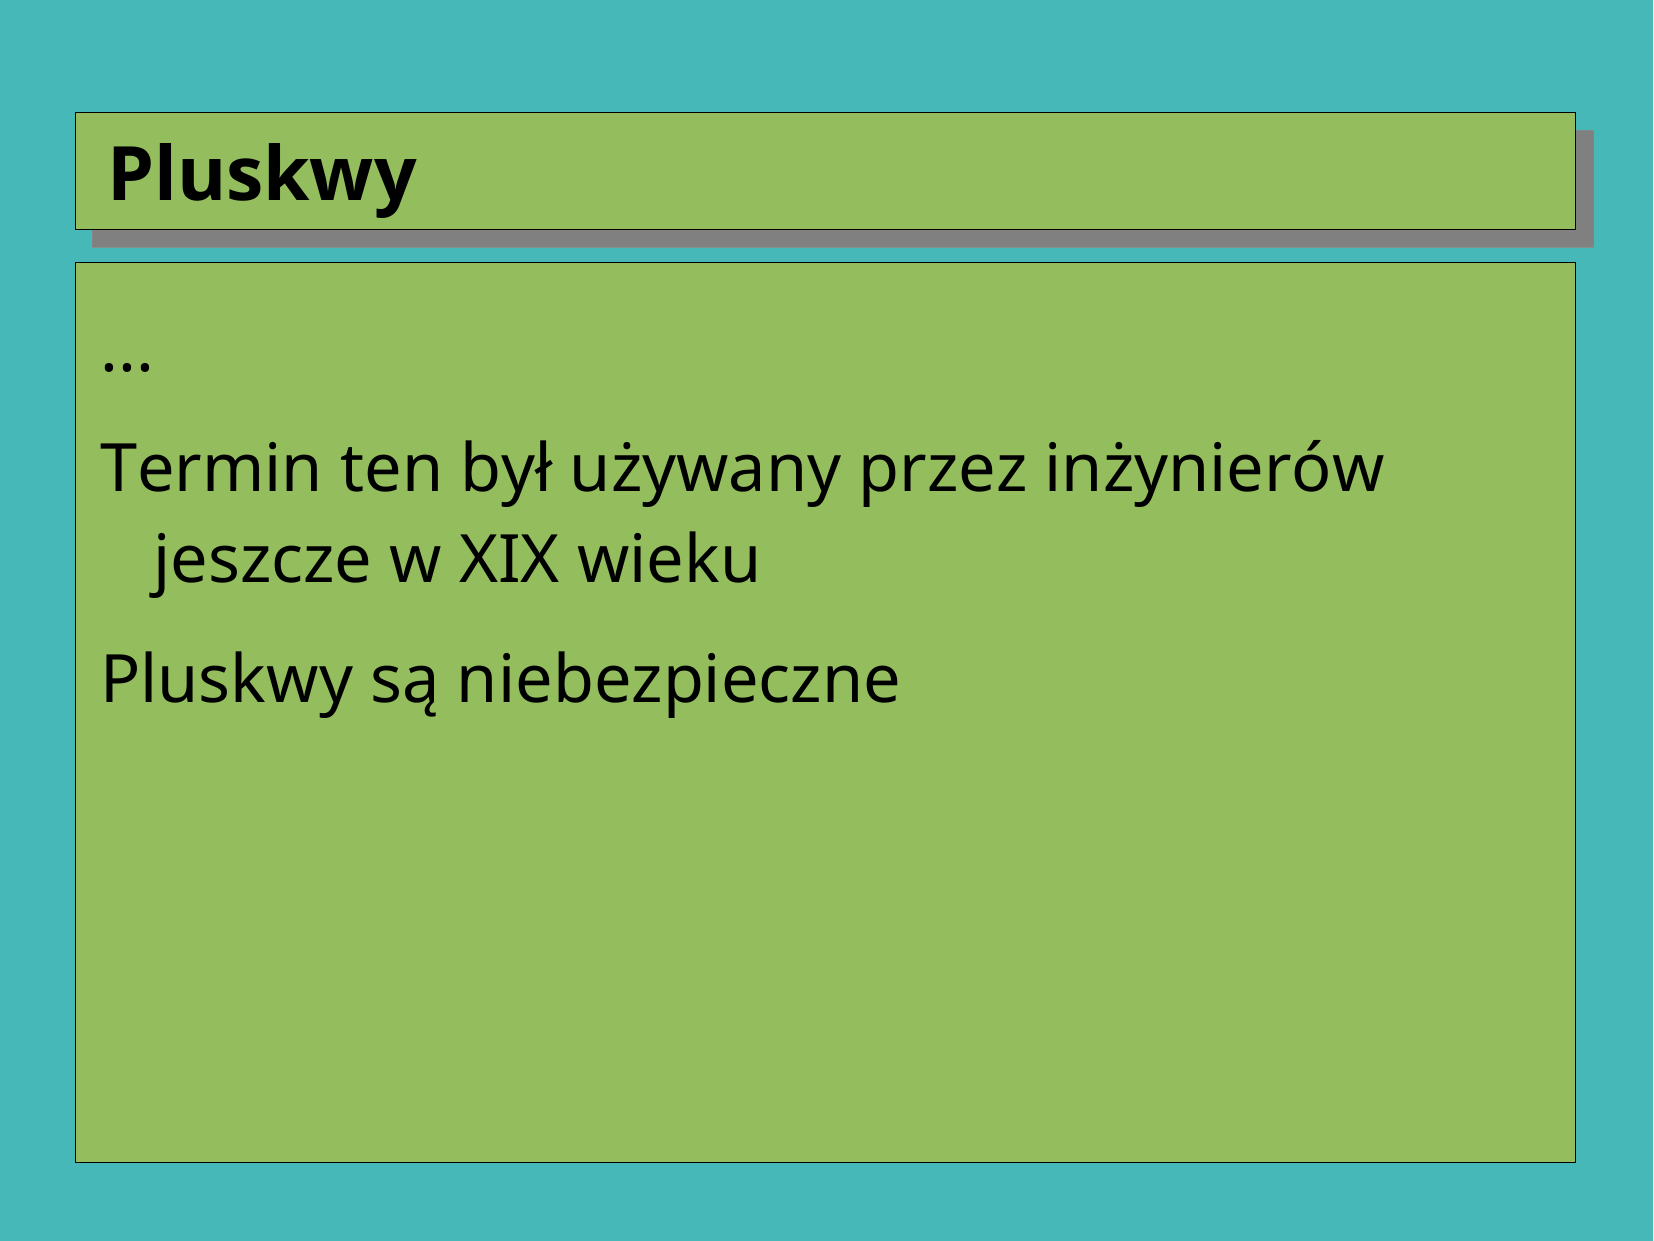

Pluskwy
# ...
Termin ten był używany przez inżynierów jeszcze w XIX wieku
Pluskwy są niebezpieczne